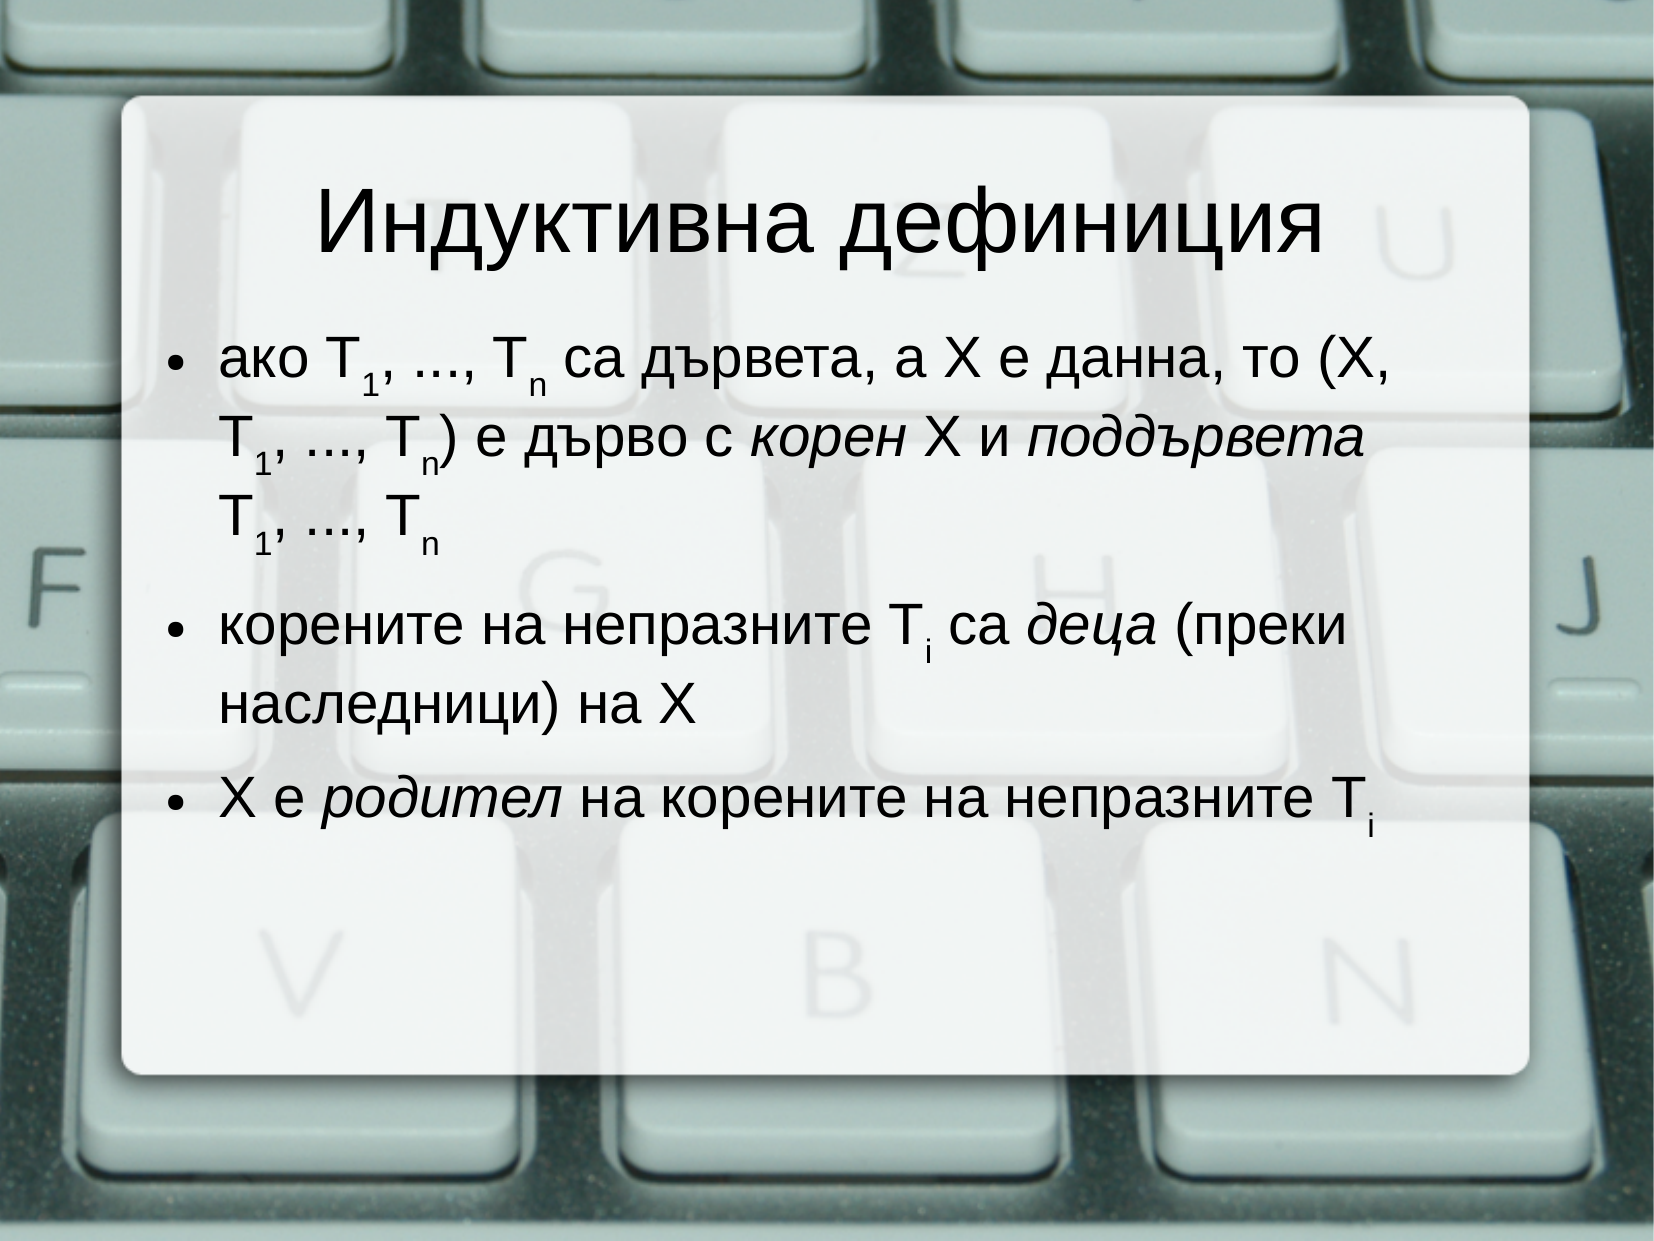

# Индуктивна дефиниция
ако T1, ..., Tn са дървета, а X е данна, то (X, T1, ..., Tn) е дърво с корен X и поддървета T1, ..., Tn
корените на непразните Ti са деца (преки наследници) на X
X е родител на корените на непразните Ti